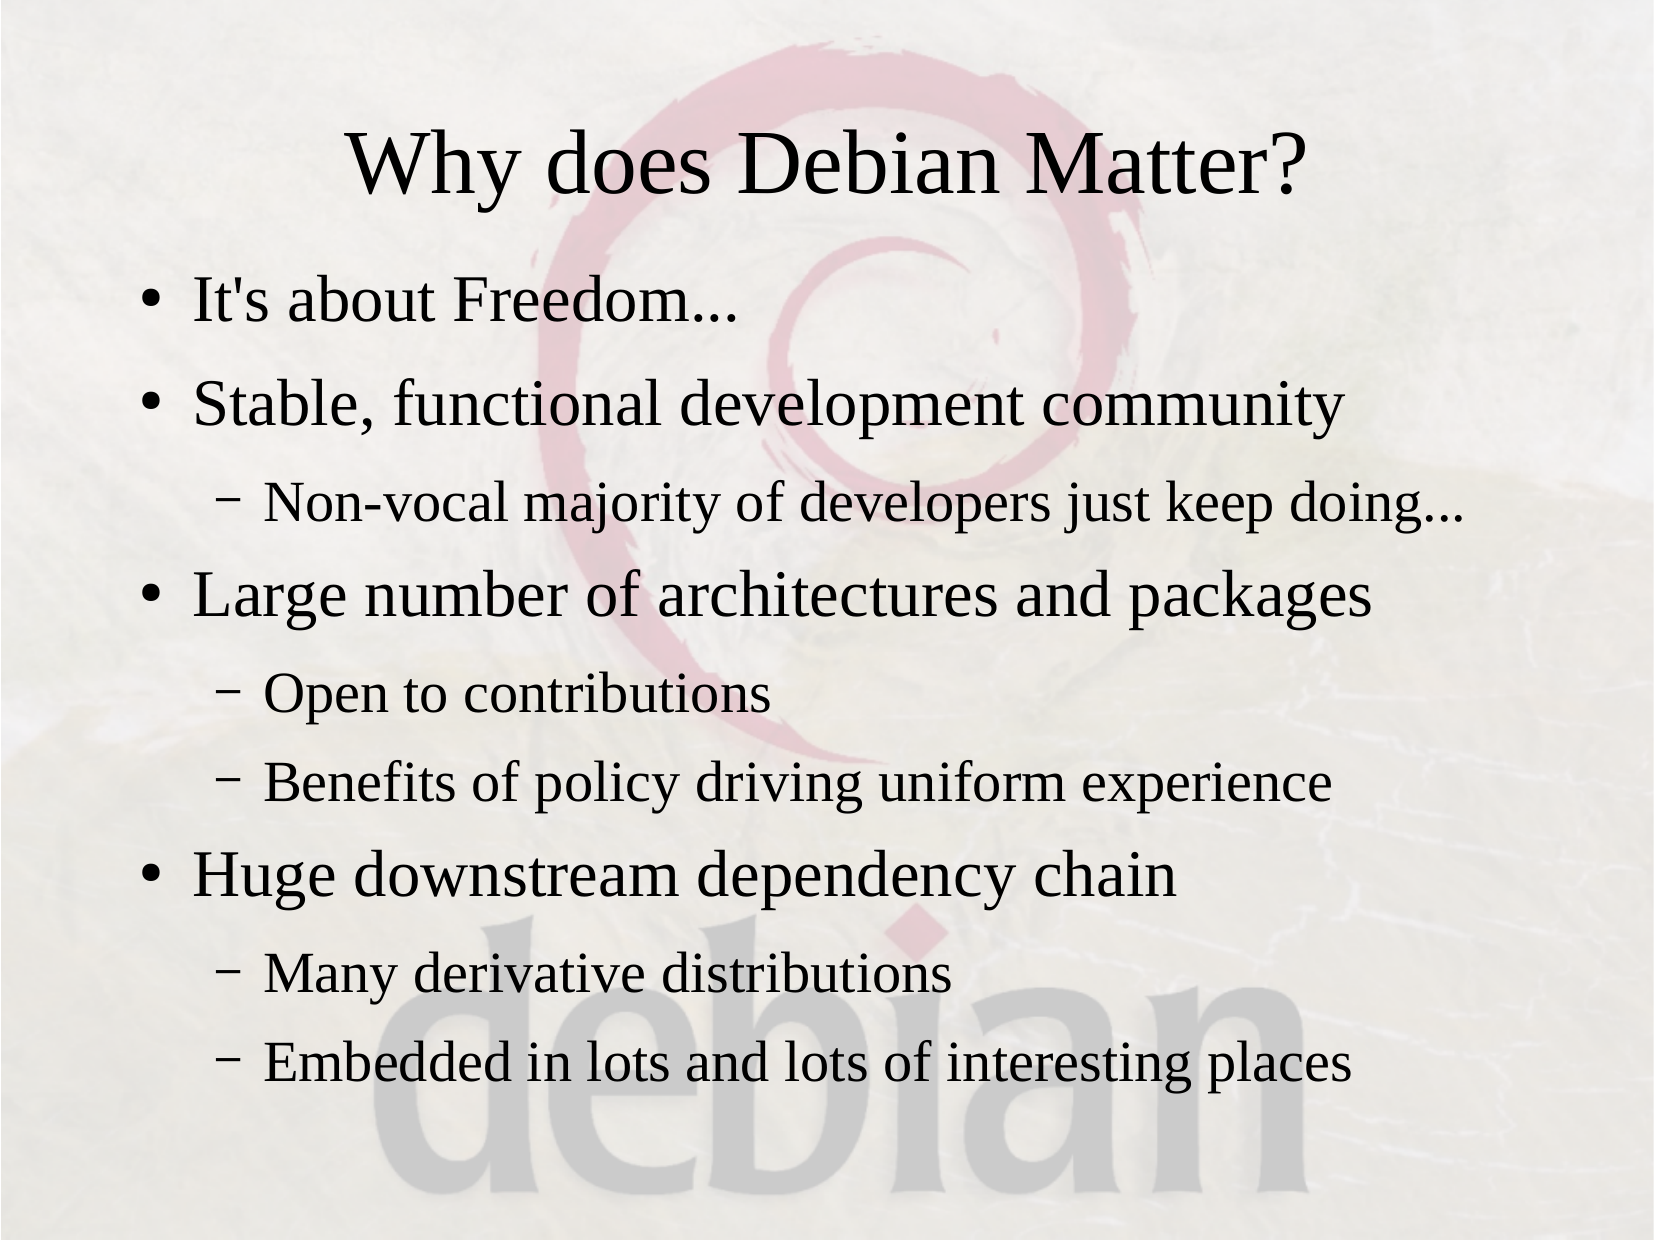

# Why does Debian Matter?
It's about Freedom...
Stable, functional development community
Non-vocal majority of developers just keep doing...
Large number of architectures and packages
Open to contributions
Benefits of policy driving uniform experience
Huge downstream dependency chain
Many derivative distributions
Embedded in lots and lots of interesting places